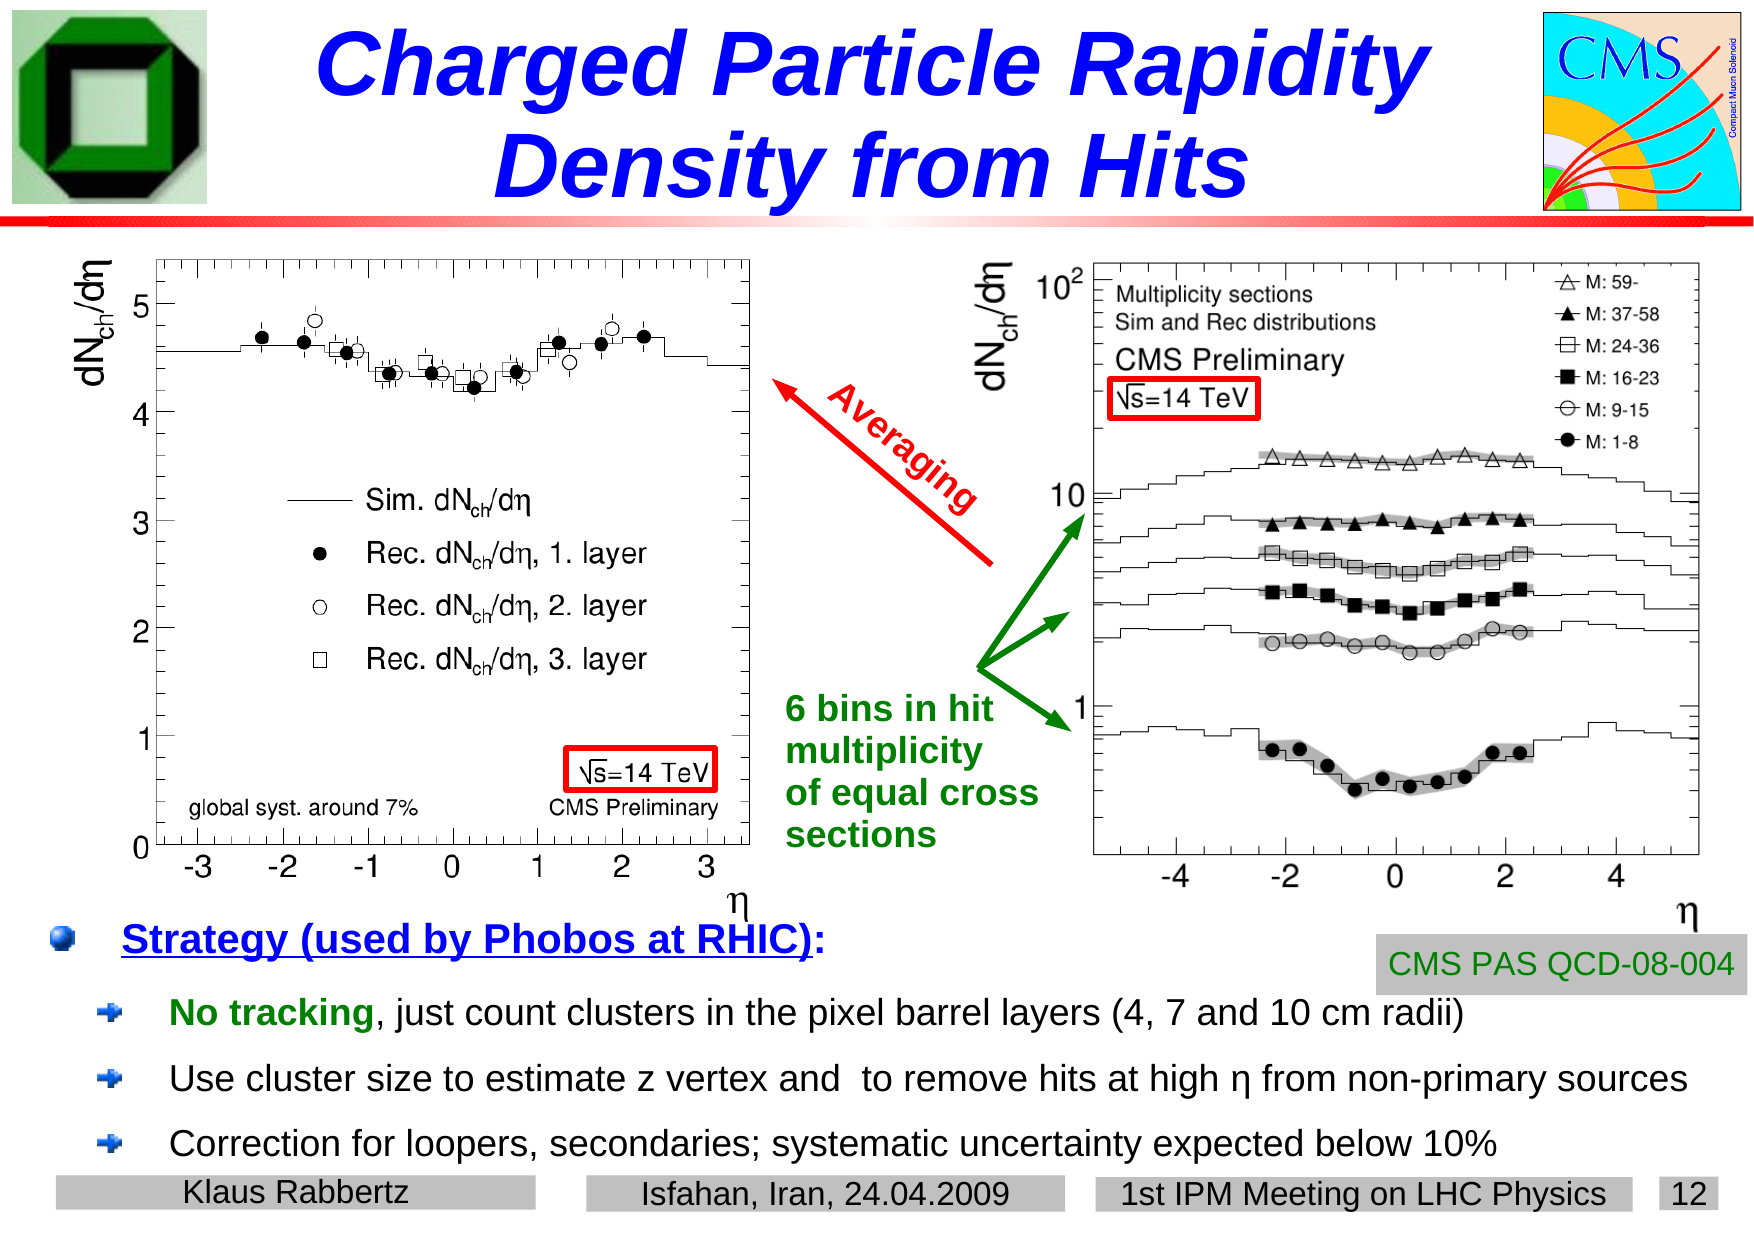

# Charged Particle Rapidity Density from Hits
Averaging
6 bins in hit multiplicity
of equal cross sections
Strategy (used by Phobos at RHIC):
No tracking, just count clusters in the pixel barrel layers (4, 7 and 10 cm radii)
Use cluster size to estimate z vertex and to remove hits at high η from non-primary sources
Correction for loopers, secondaries; systematic uncertainty expected below 10%
CMS PAS QCD-08-004